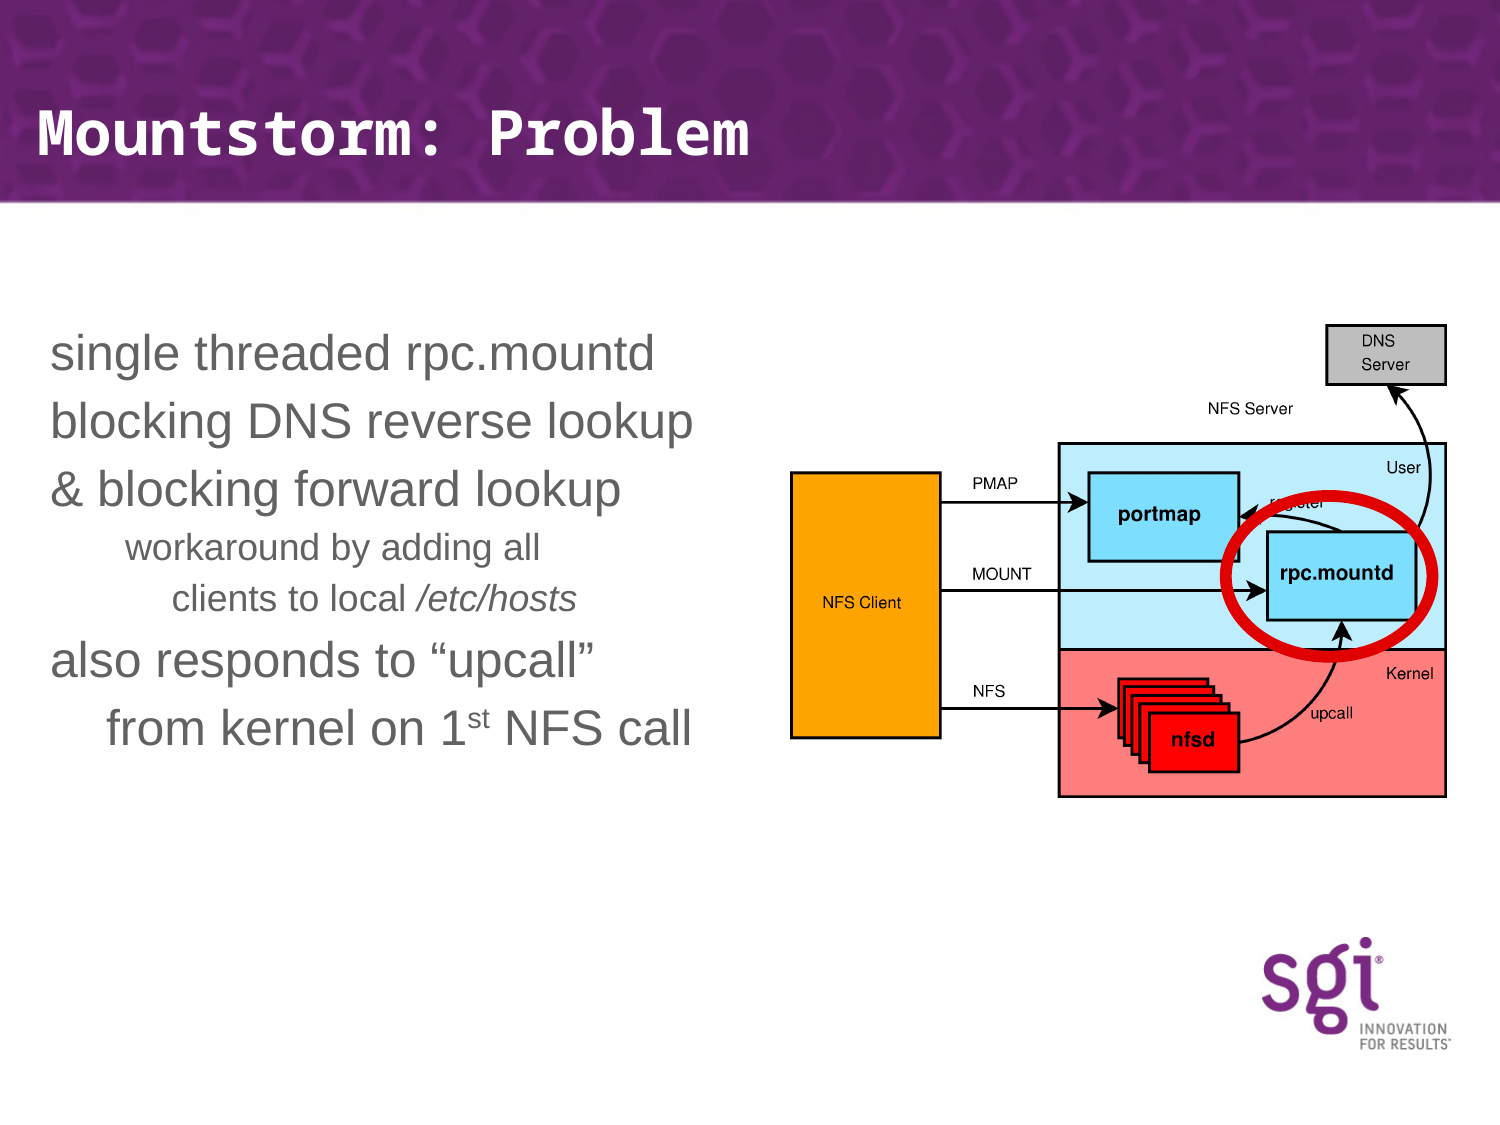

# Mountstorm: Problem
single threaded rpc.mountd
blocking DNS reverse lookup
& blocking forward lookup
workaround by adding all
clients to local /etc/hosts
also responds to “upcall”
from kernel on 1st NFS call